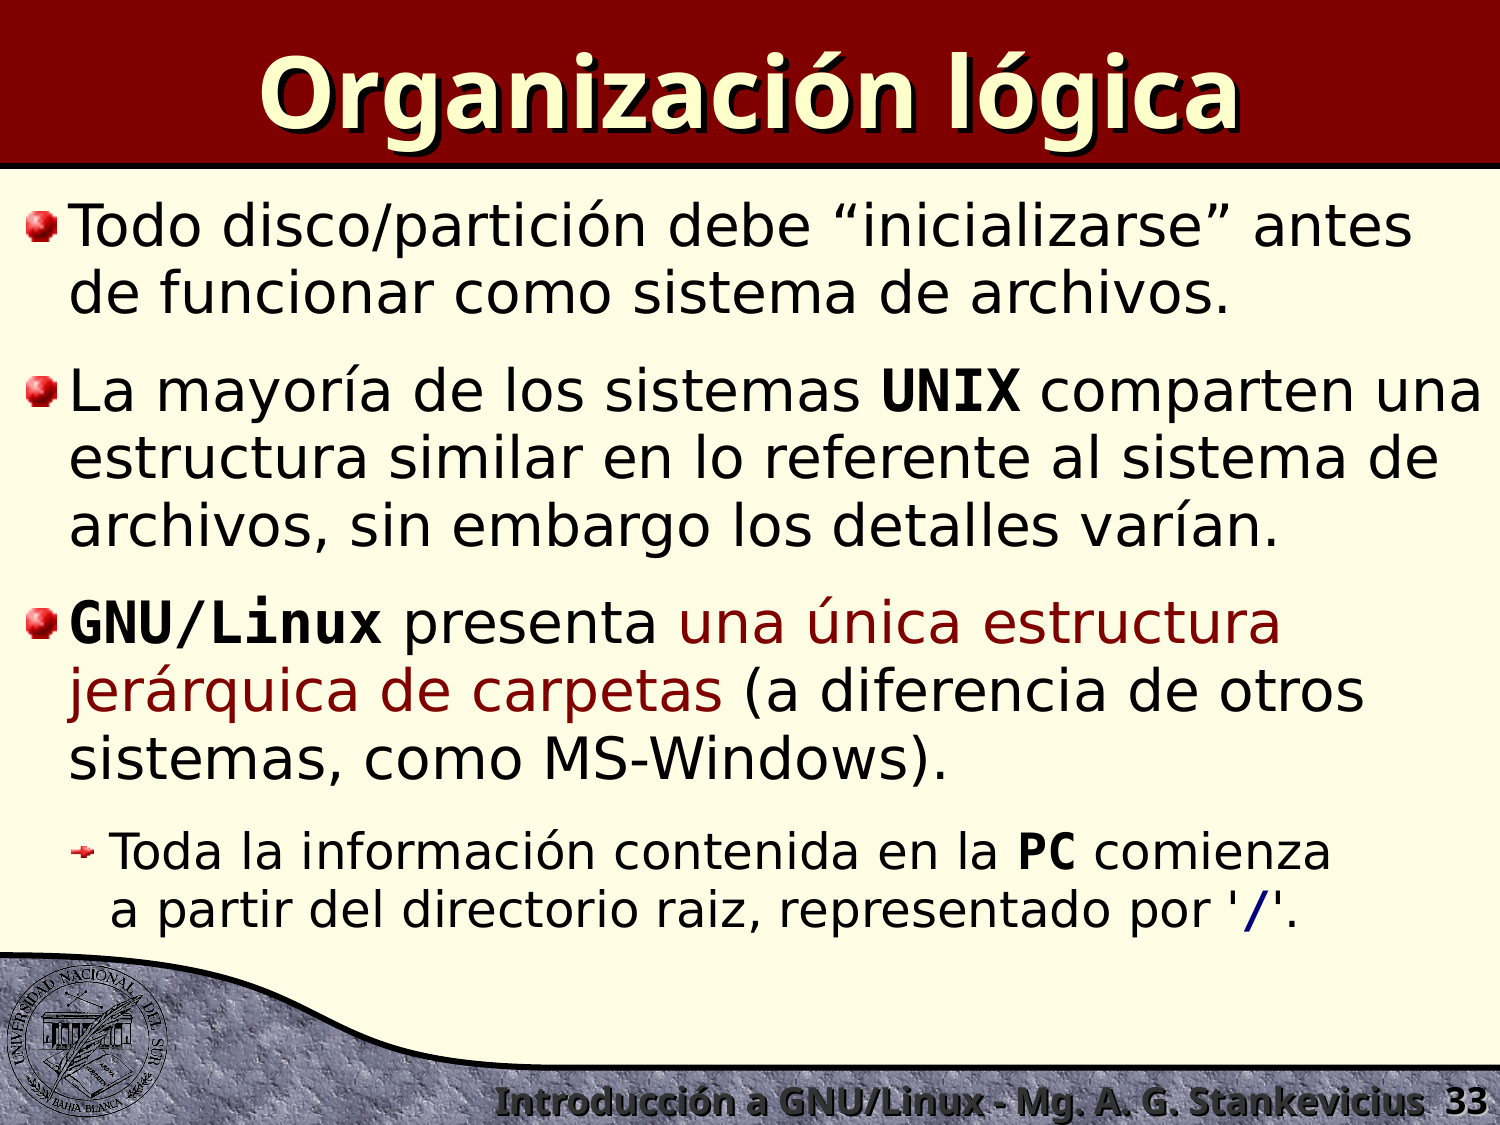

# Organización lógica
Todo disco/partición debe “inicializarse” antes de funcionar como sistema de archivos.
La mayoría de los sistemas UNIX comparten una estructura similar en lo referente al sistema de archivos, sin embargo los detalles varían.
GNU/Linux presenta una única estructura jerárquica de carpetas (a diferencia de otros sistemas, como MS-Windows).
Toda la información contenida en la PC comienza
a partir del directorio raiz, representado por '/'.
33